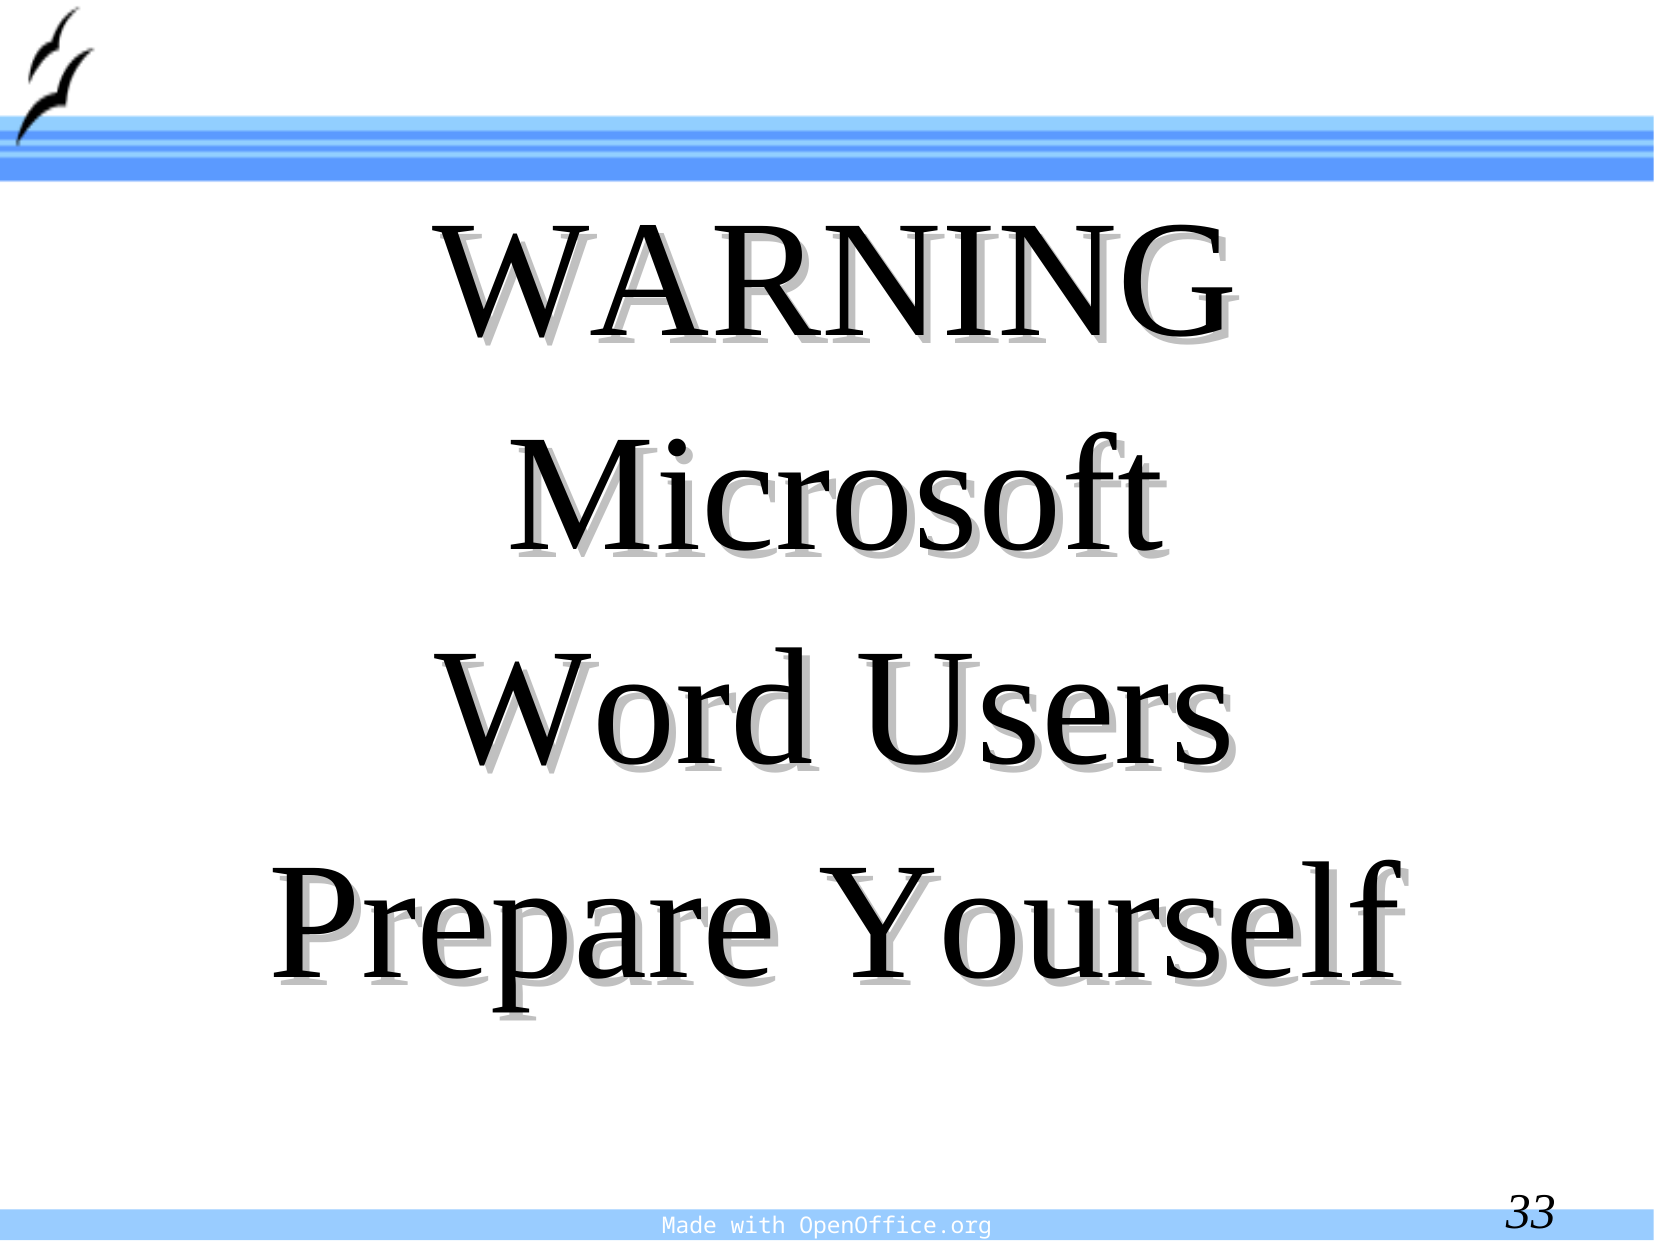

#
WARNING
Microsoft
Word Users
Prepare Yourself